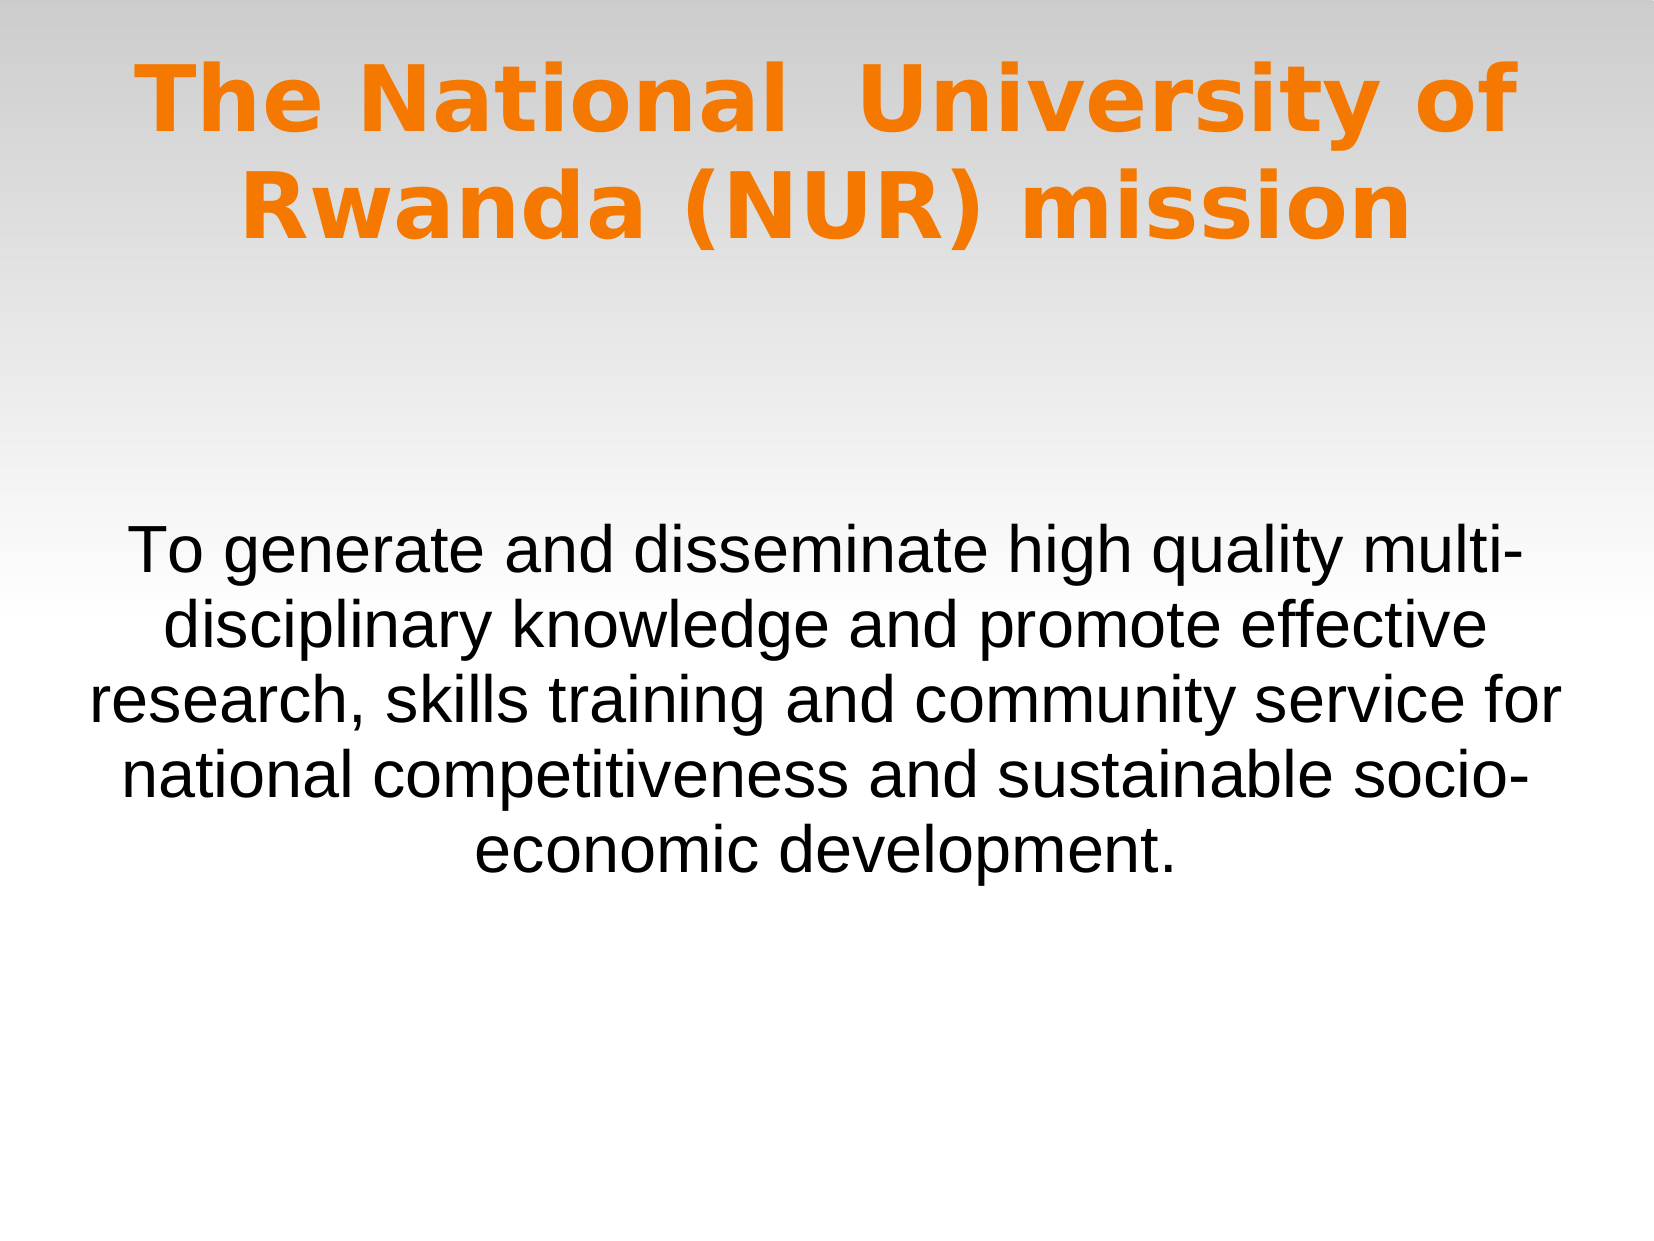

# The National University of Rwanda (NUR) mission
To generate and disseminate high quality multi-disciplinary knowledge and promote effective research, skills training and community service for national competitiveness and sustainable socio-economic development.